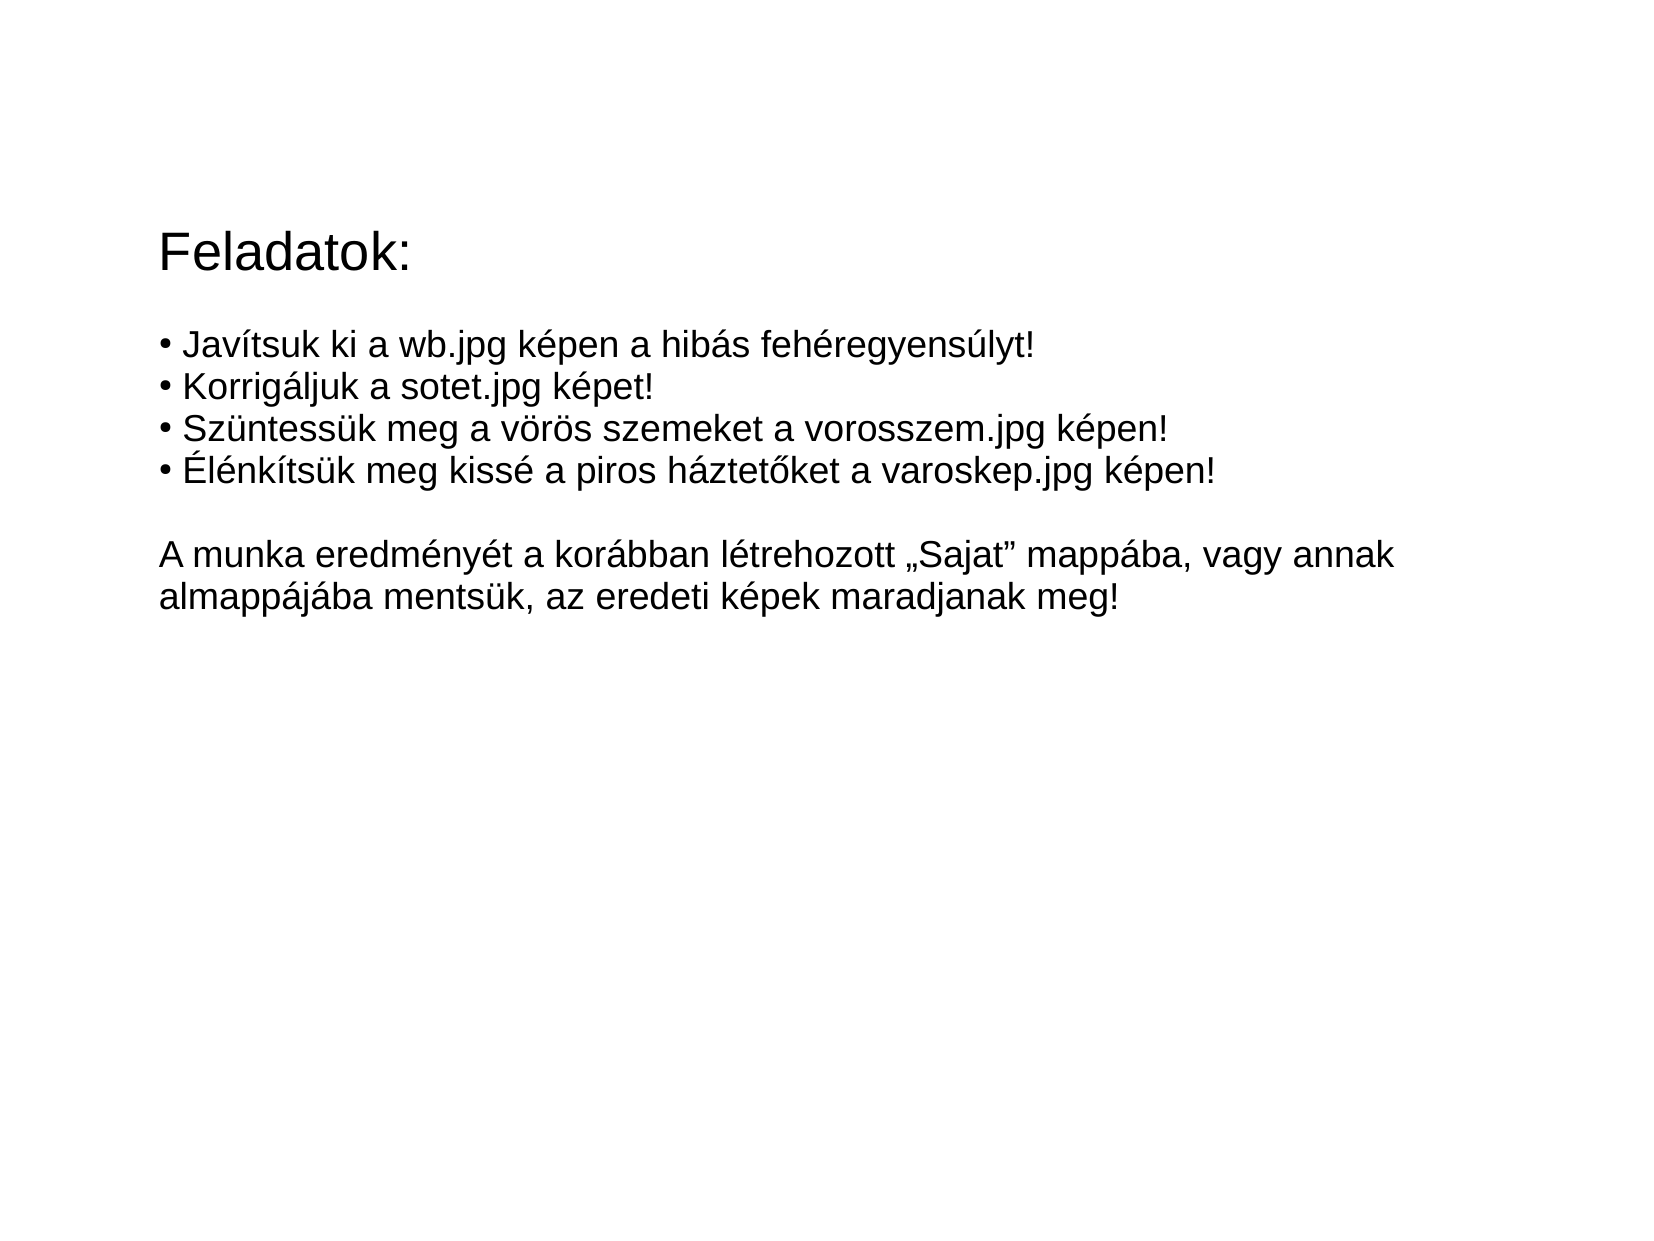

Feladatok:
 Javítsuk ki a wb.jpg képen a hibás fehéregyensúlyt!
 Korrigáljuk a sotet.jpg képet!
 Szüntessük meg a vörös szemeket a vorosszem.jpg képen!
 Élénkítsük meg kissé a piros háztetőket a varoskep.jpg képen!
A munka eredményét a korábban létrehozott „Sajat” mappába, vagy annak
almappájába mentsük, az eredeti képek maradjanak meg!